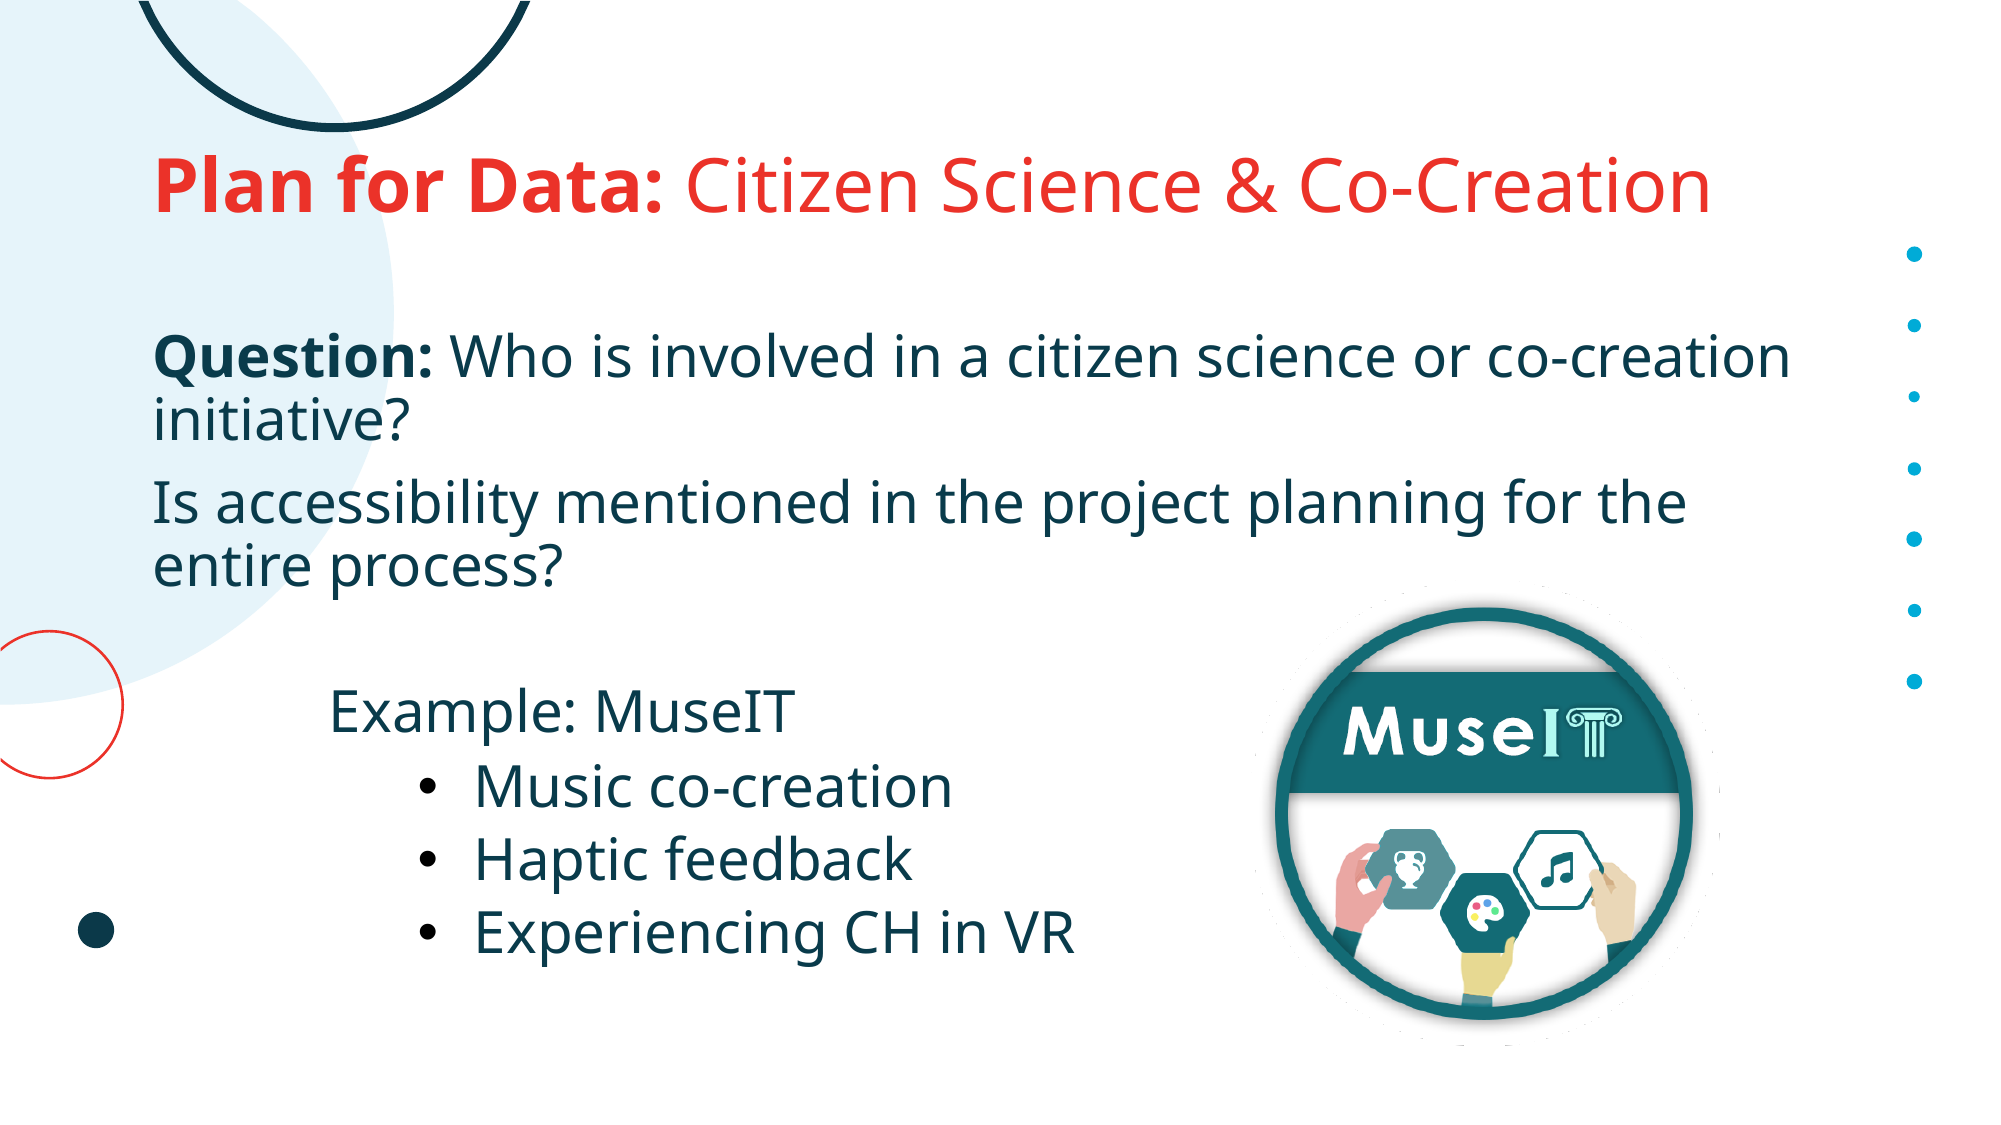

# Plan for Data: Citizen Science & Co-Creation
Question: Who is involved in a citizen science or co-creation initiative?
Is accessibility mentioned in the project planning for the entire process?
Example: MuseIT
Music co-creation
Haptic feedback
Experiencing CH in VR